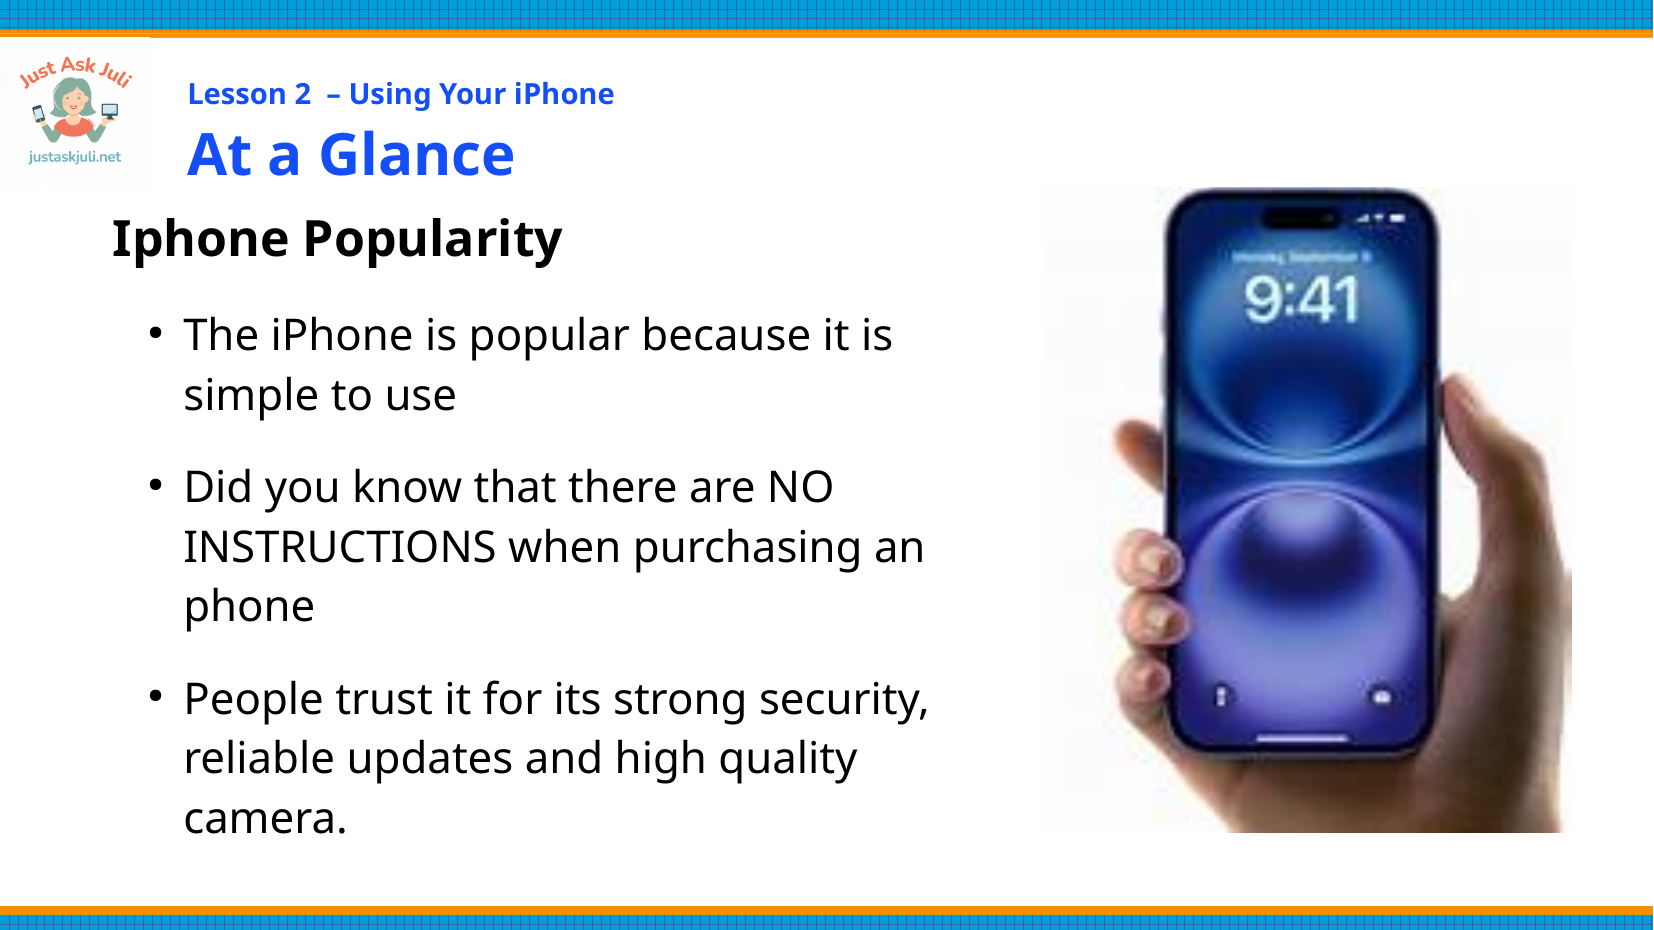

Lesson 2 – Using Your iPhone
At a Glance
Iphone Popularity
The iPhone is popular because it is simple to use
Did you know that there are NO INSTRUCTIONS when purchasing an phone
People trust it for its strong security, reliable updates and high quality camera.